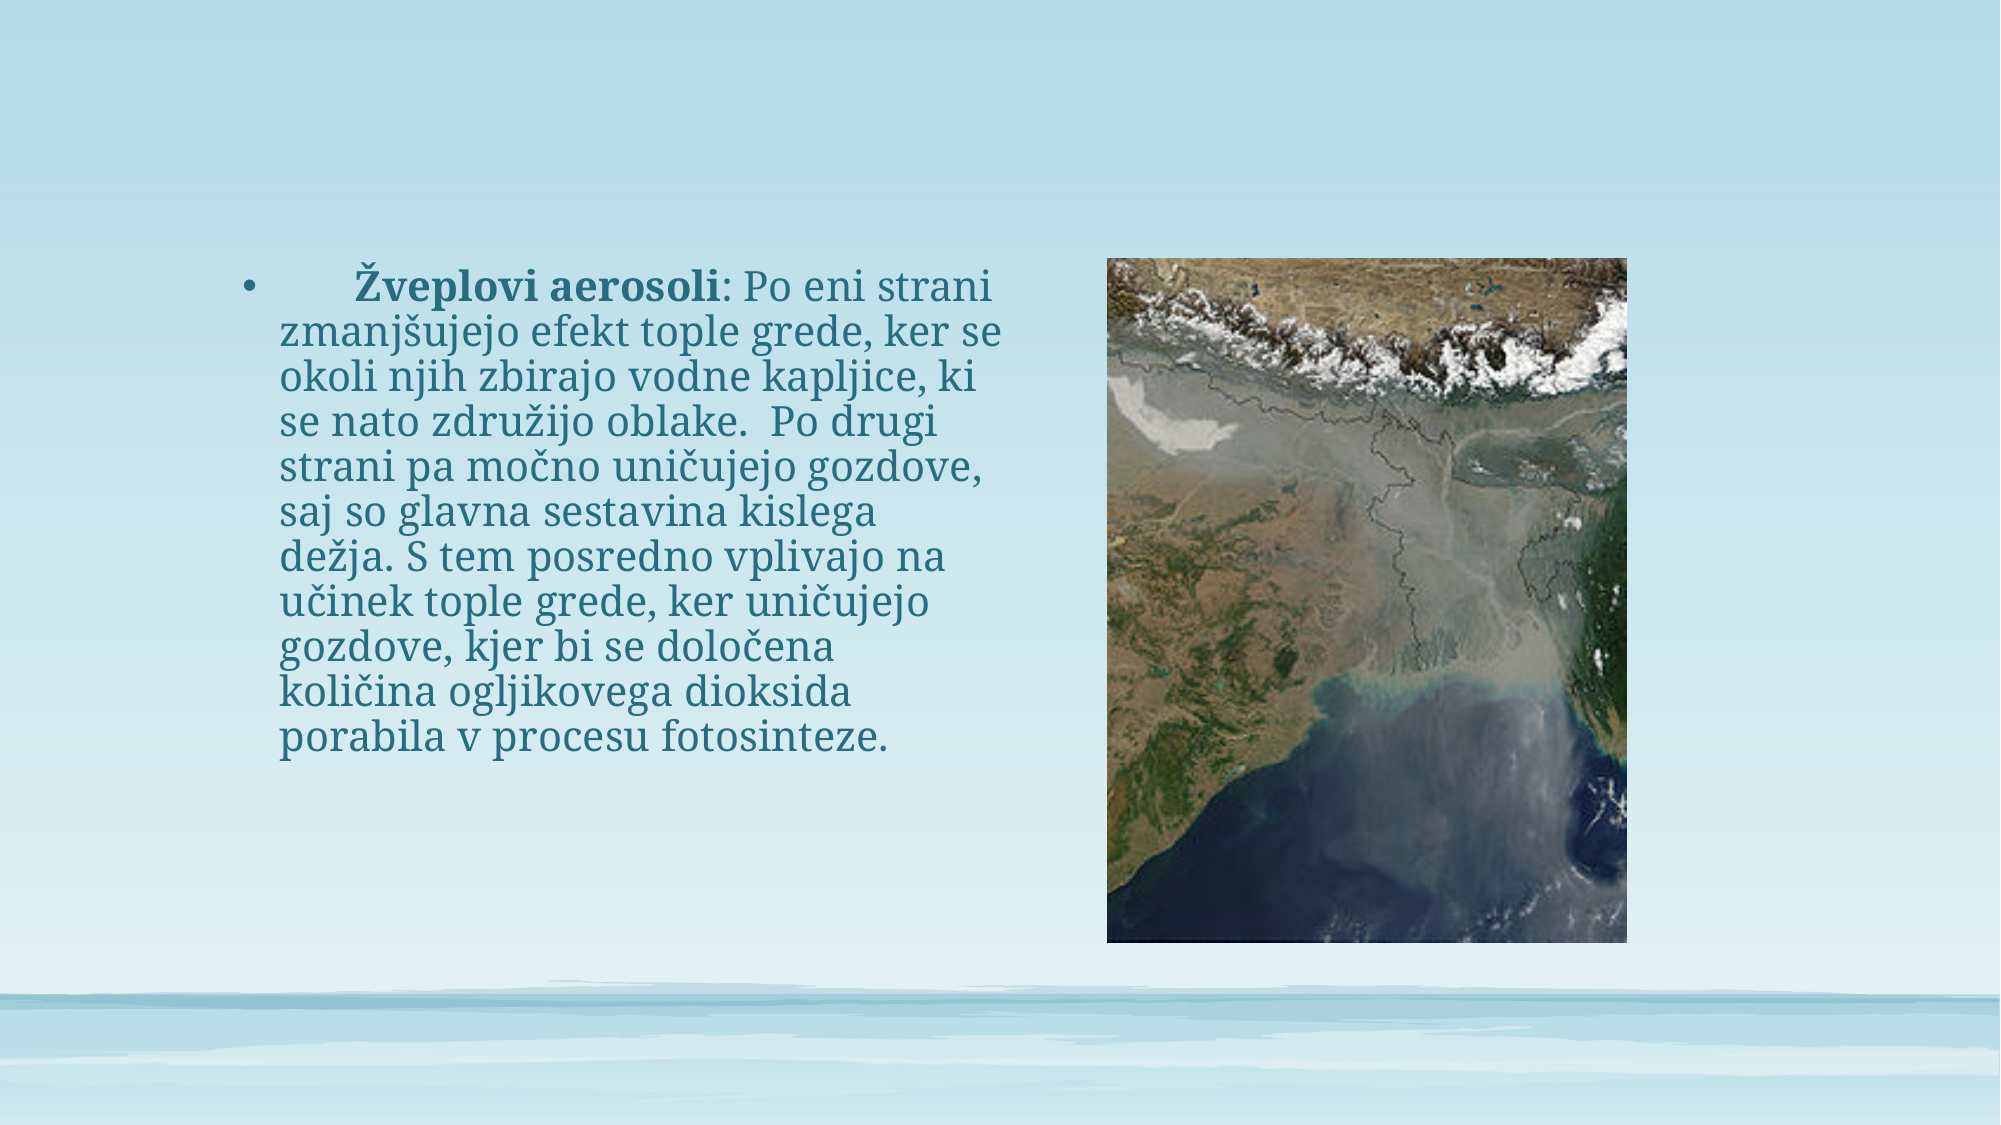

#
       Žveplovi aerosoli: Po eni strani zmanjšujejo efekt tople grede, ker se okoli njih zbirajo vodne kapljice, ki se nato združijo oblake. Po drugi strani pa močno uničujejo gozdove, saj so glavna sestavina kislega dežja. S tem posredno vplivajo na učinek tople grede, ker uničujejo gozdove, kjer bi se določena količina ogljikovega dioksida porabila v procesu fotosinteze.